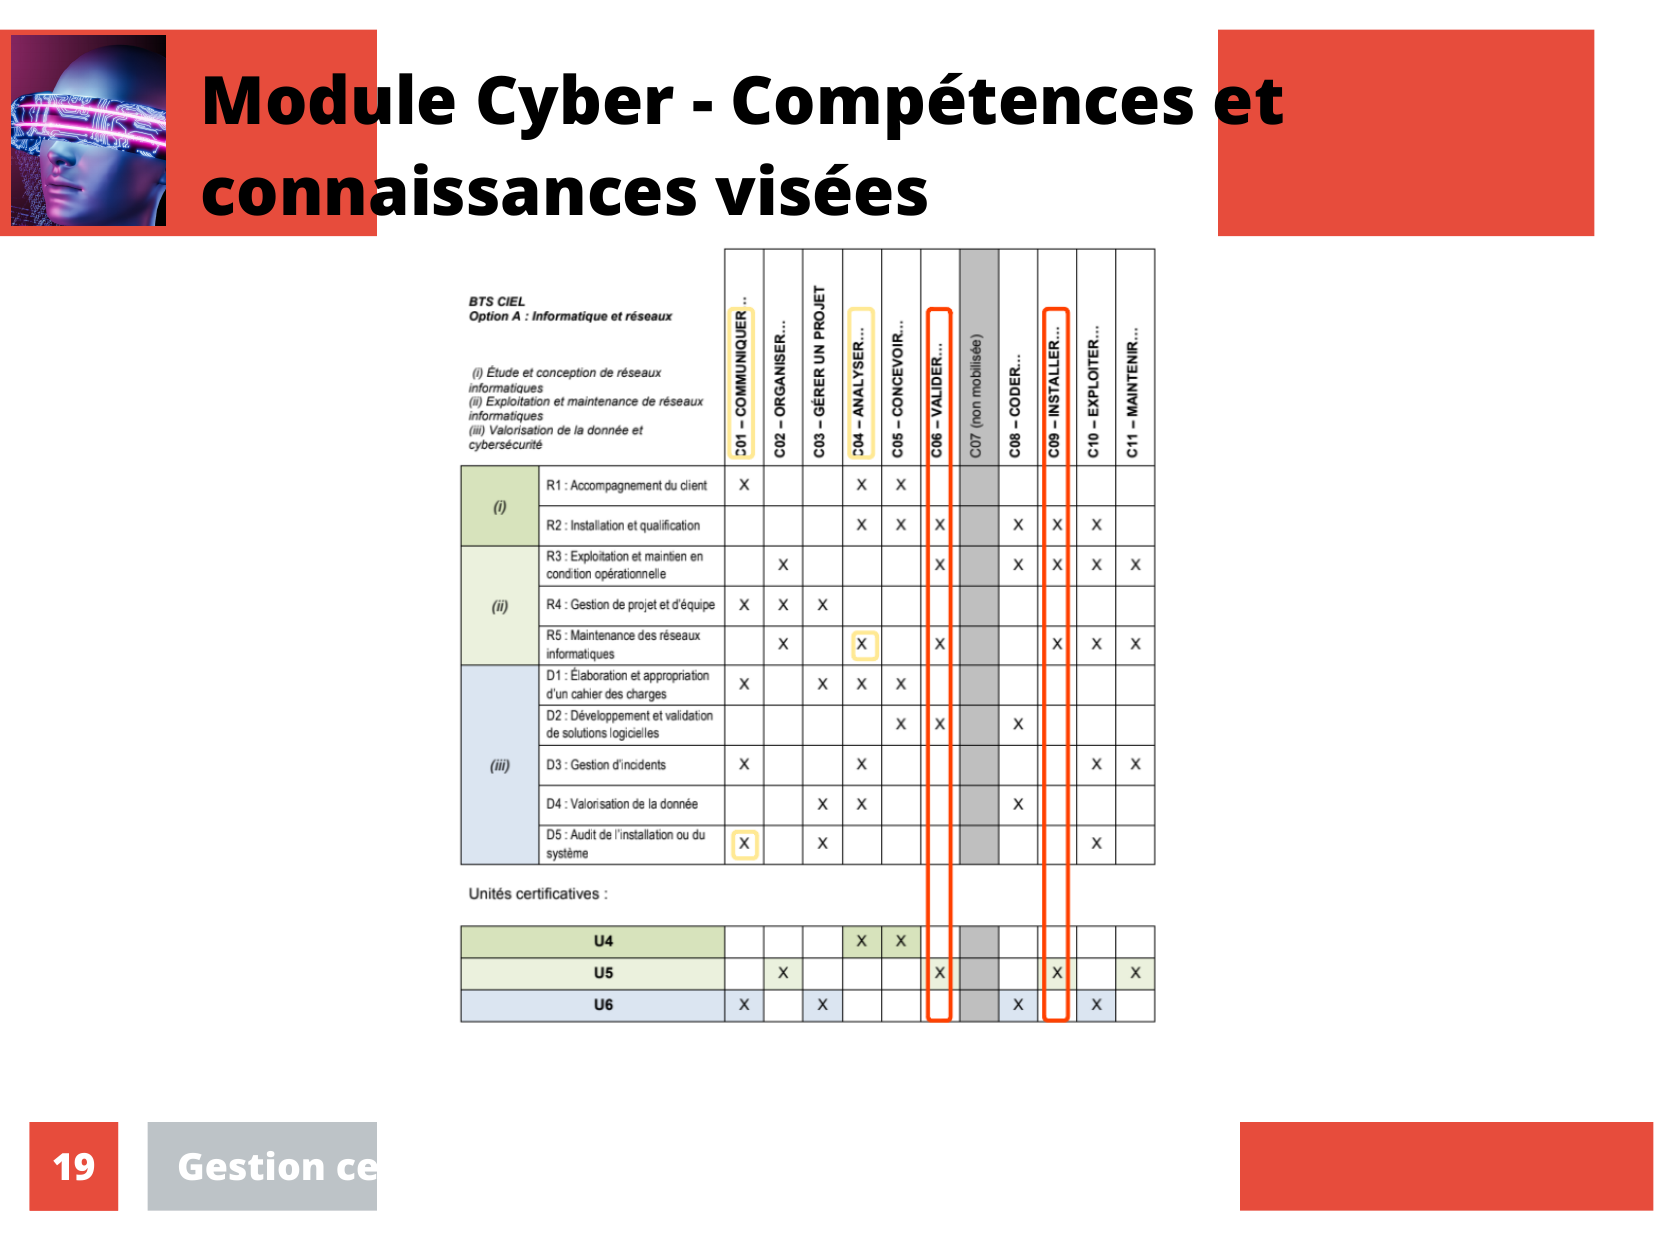

# Module Cyber - Compétences et connaissances visées
19
Gestion centralisée de logs